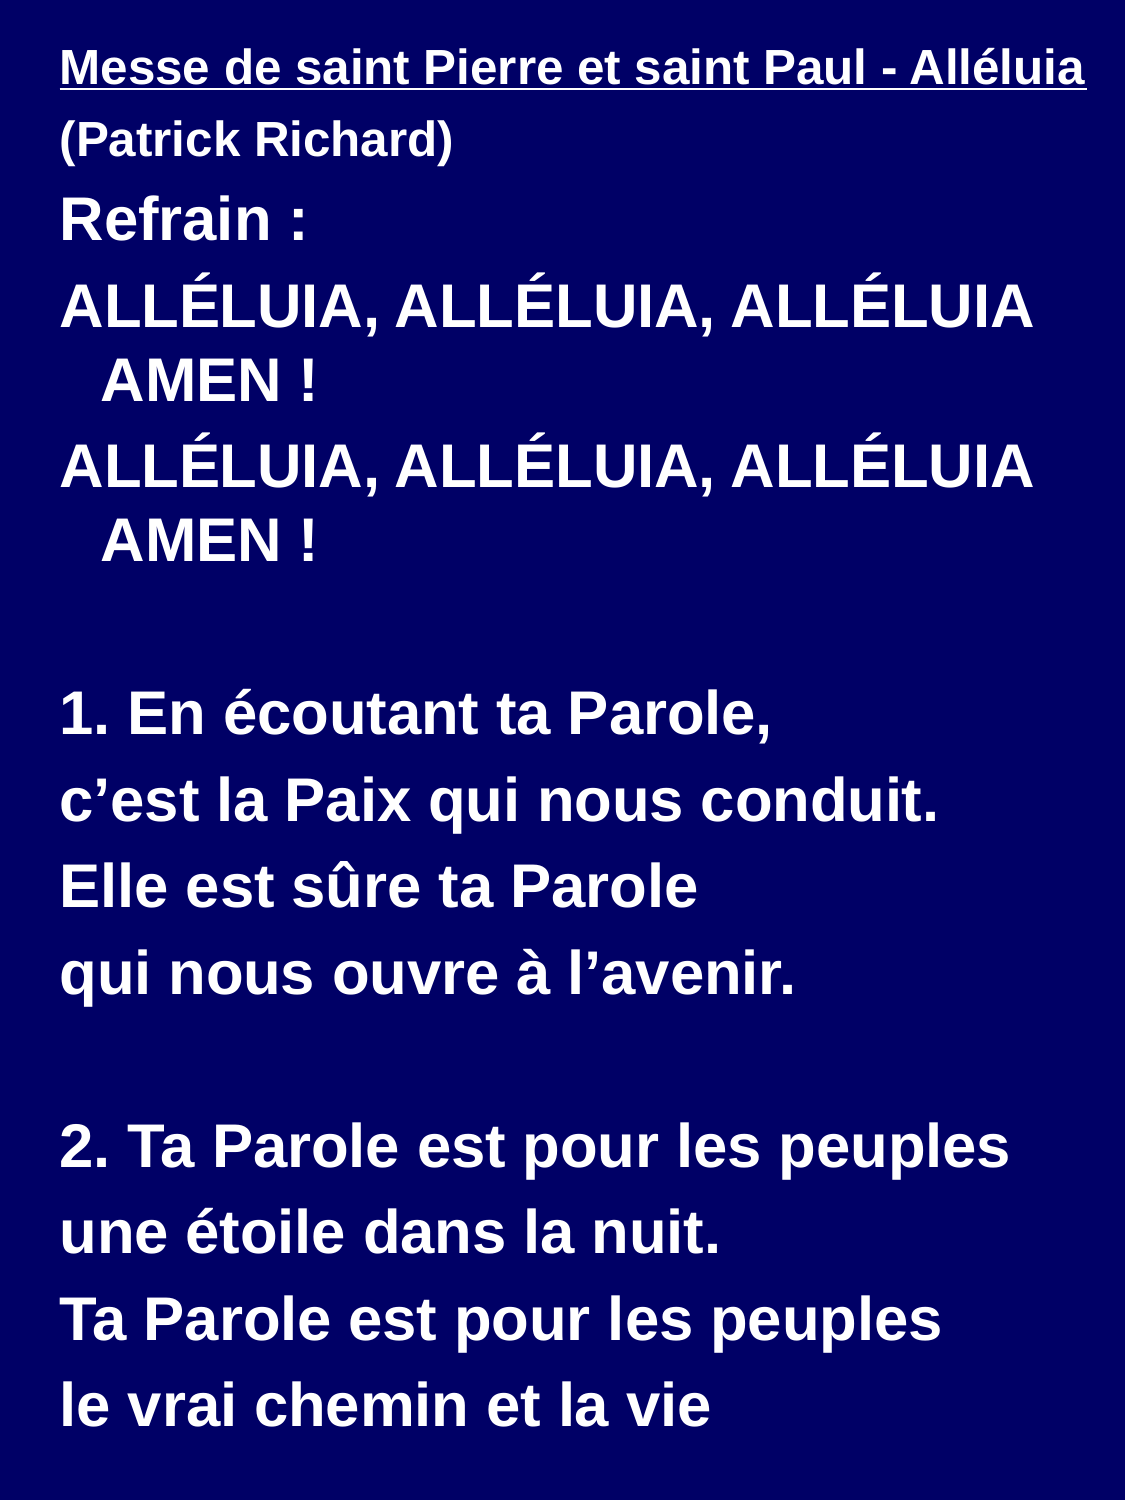

# Messe de saint Pierre et saint Paul - Alléluia
(Patrick Richard)
Refrain :
ALLÉLUIA, ALLÉLUIA, ALLÉLUIA AMEN !
ALLÉLUIA, ALLÉLUIA, ALLÉLUIA AMEN !
1. En écoutant ta Parole,
c’est la Paix qui nous conduit.
Elle est sûre ta Parole
qui nous ouvre à l’avenir.
2. Ta Parole est pour les peuples
une étoile dans la nuit.
Ta Parole est pour les peuples
le vrai chemin et la vie